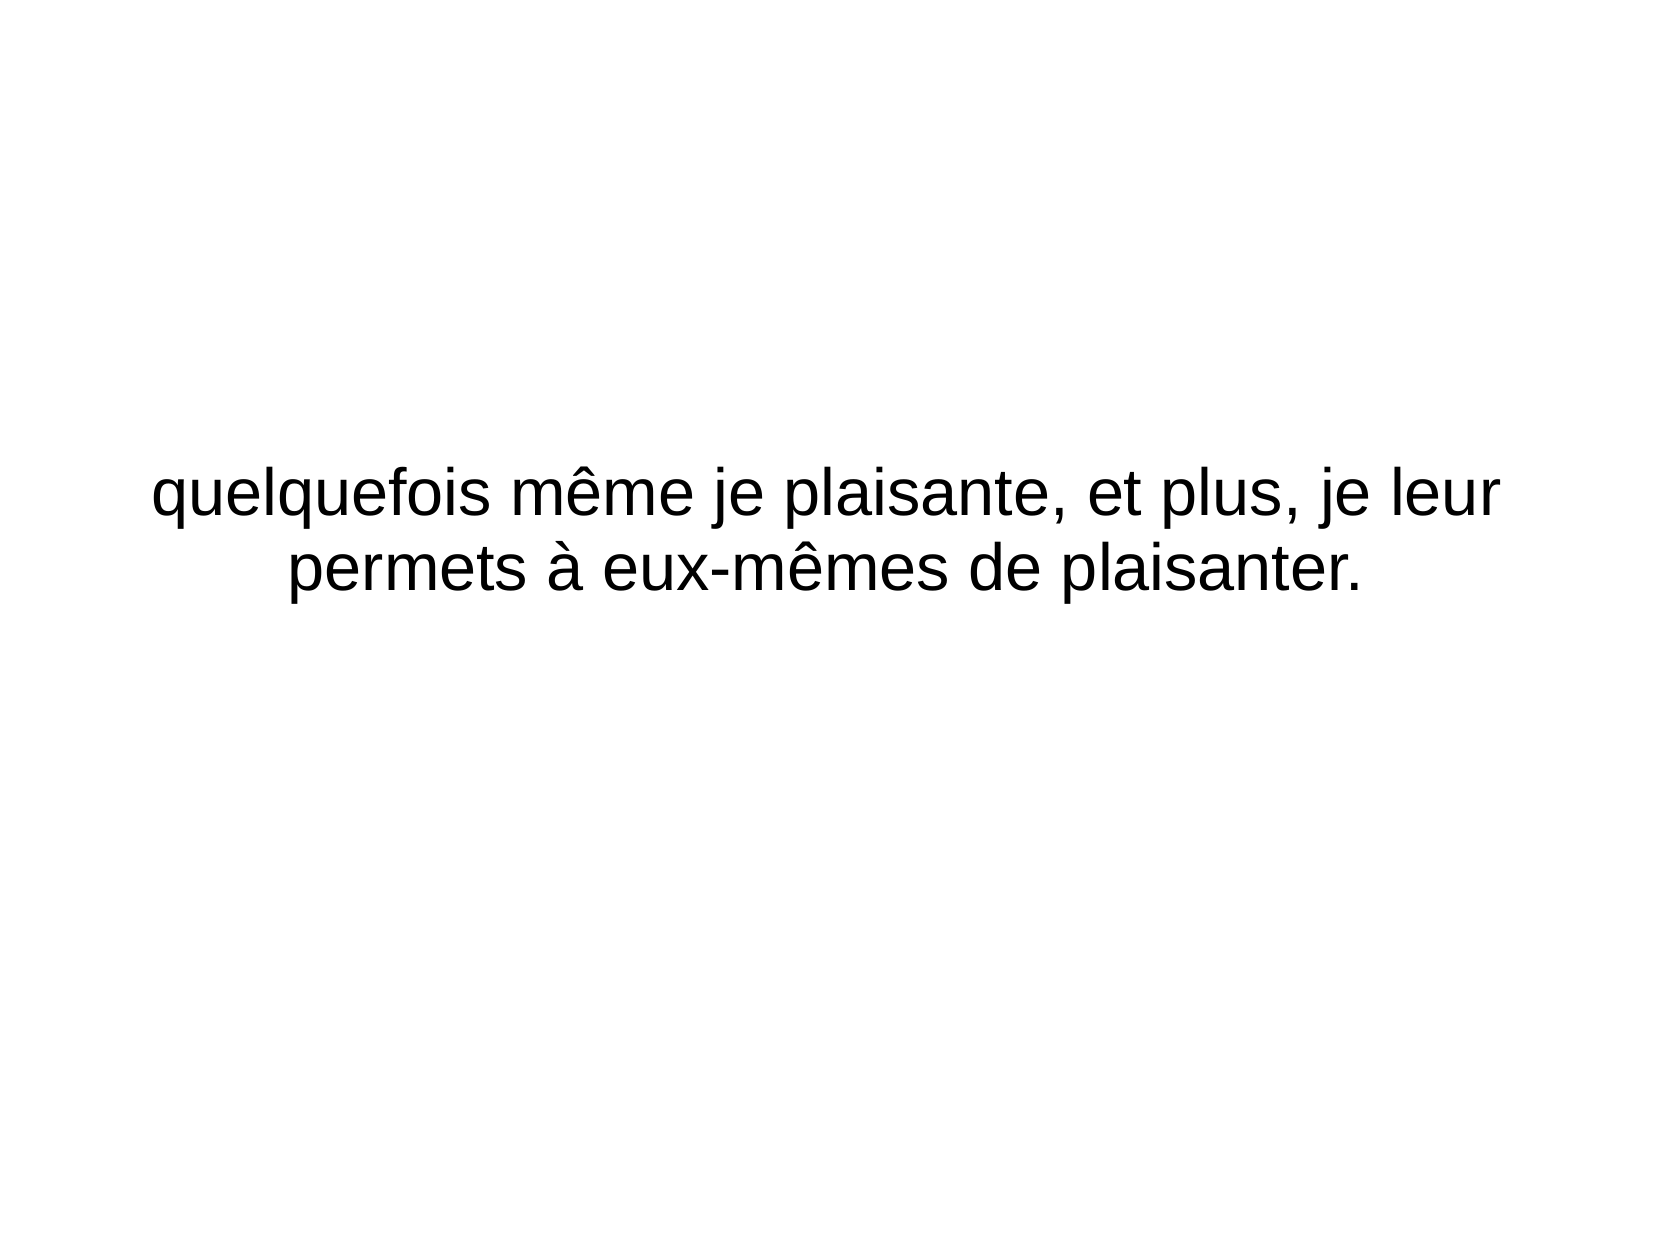

# quelquefois même je plaisante, et plus, je leur permets à eux-mêmes de plaisanter.